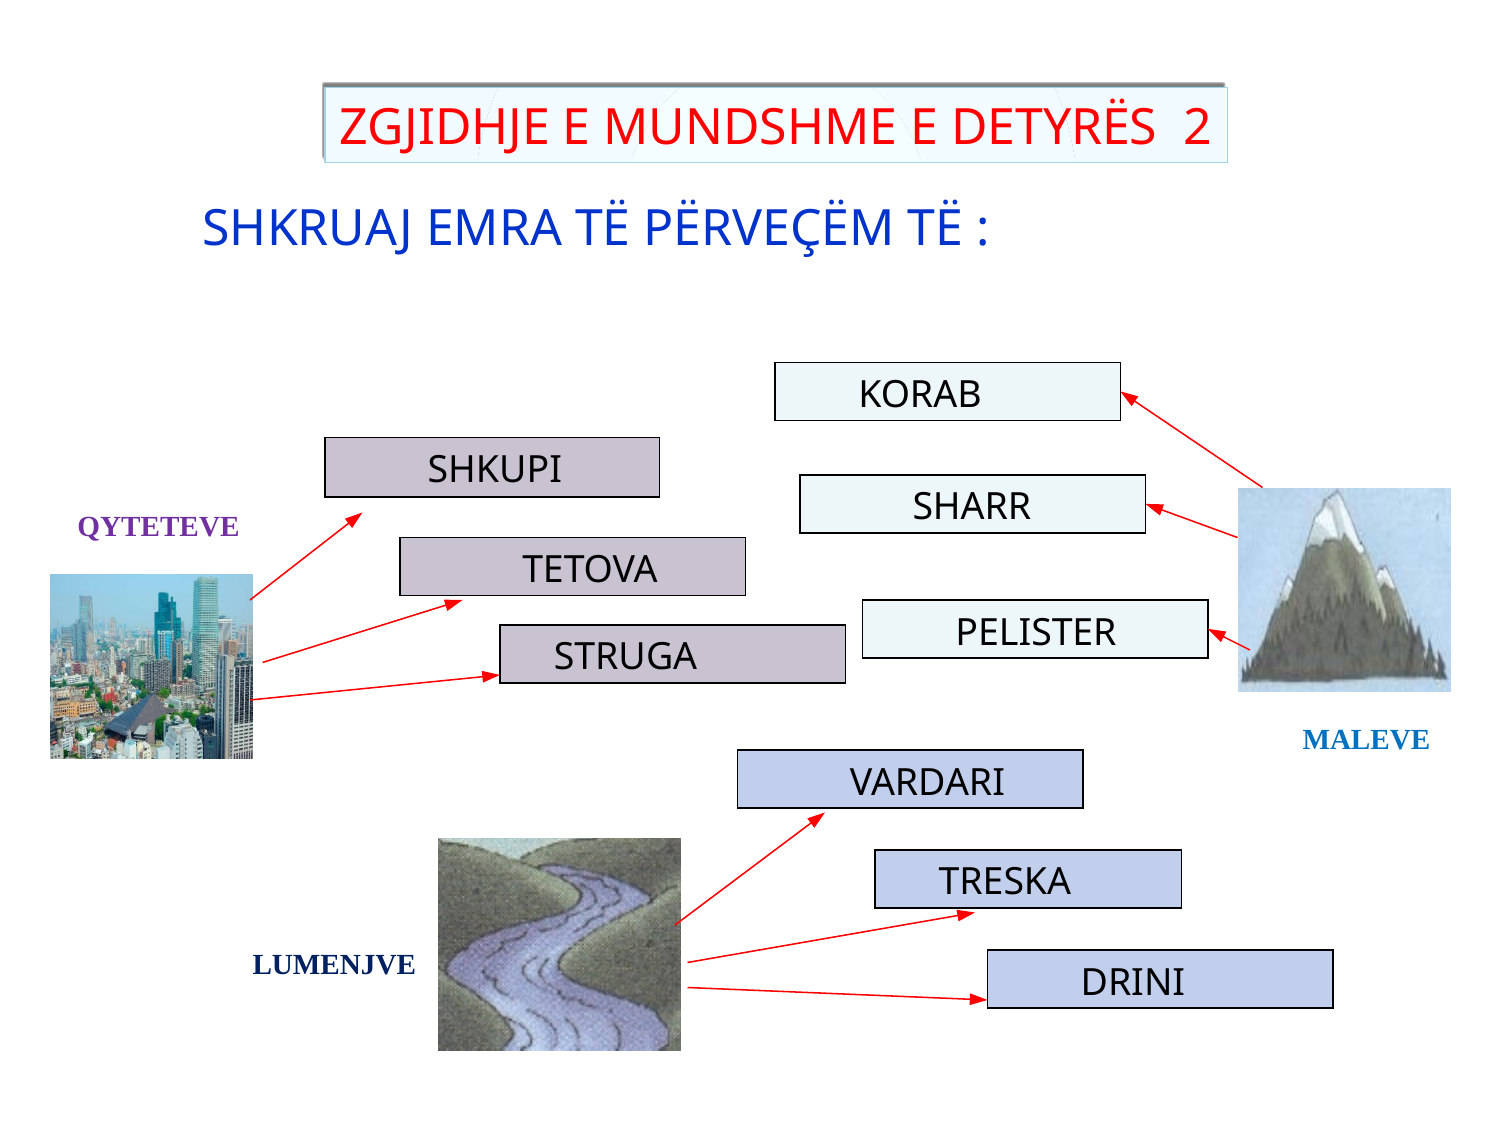

ZGJIDHJE E MUNDSHME E DETYRËS 2
SHKRUAJ EMRA TË PËRVEÇËM TË :
 KORAB
 SHKUPI
 SHARR
QYTETEVE
 TETOVA
 PELISTER
 STRUGA
MALEVE
 VARDARI
 TRESKA
LUMENJVE
 DRINI